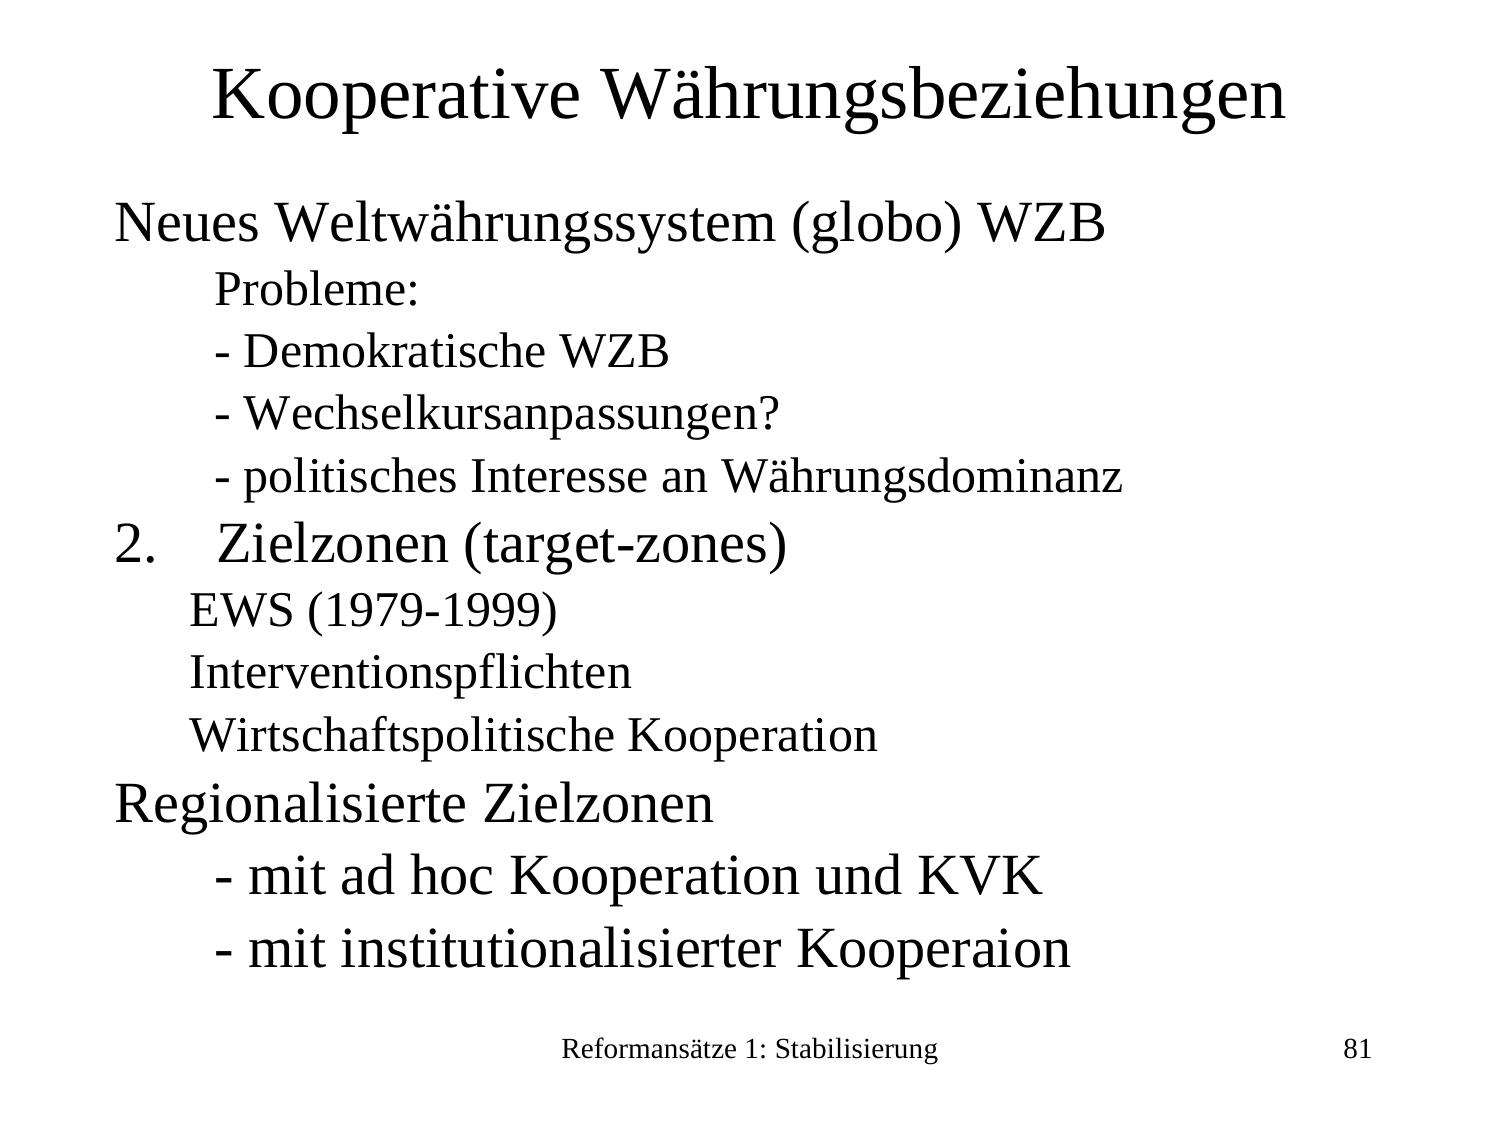

# Kooperative Währungsbeziehungen
Neues Weltwährungssystem (globo) WZB
	Probleme:
	- Demokratische WZB
	- Wechselkursanpassungen?
	- politisches Interesse an Währungsdominanz
2. Zielzonen (target-zones)
EWS (1979-1999)
Interventionspflichten
Wirtschaftspolitische Kooperation
Regionalisierte Zielzonen
	- mit ad hoc Kooperation und KVK
	- mit institutionalisierter Kooperaion
Reformansätze 1: Stabilisierung
81